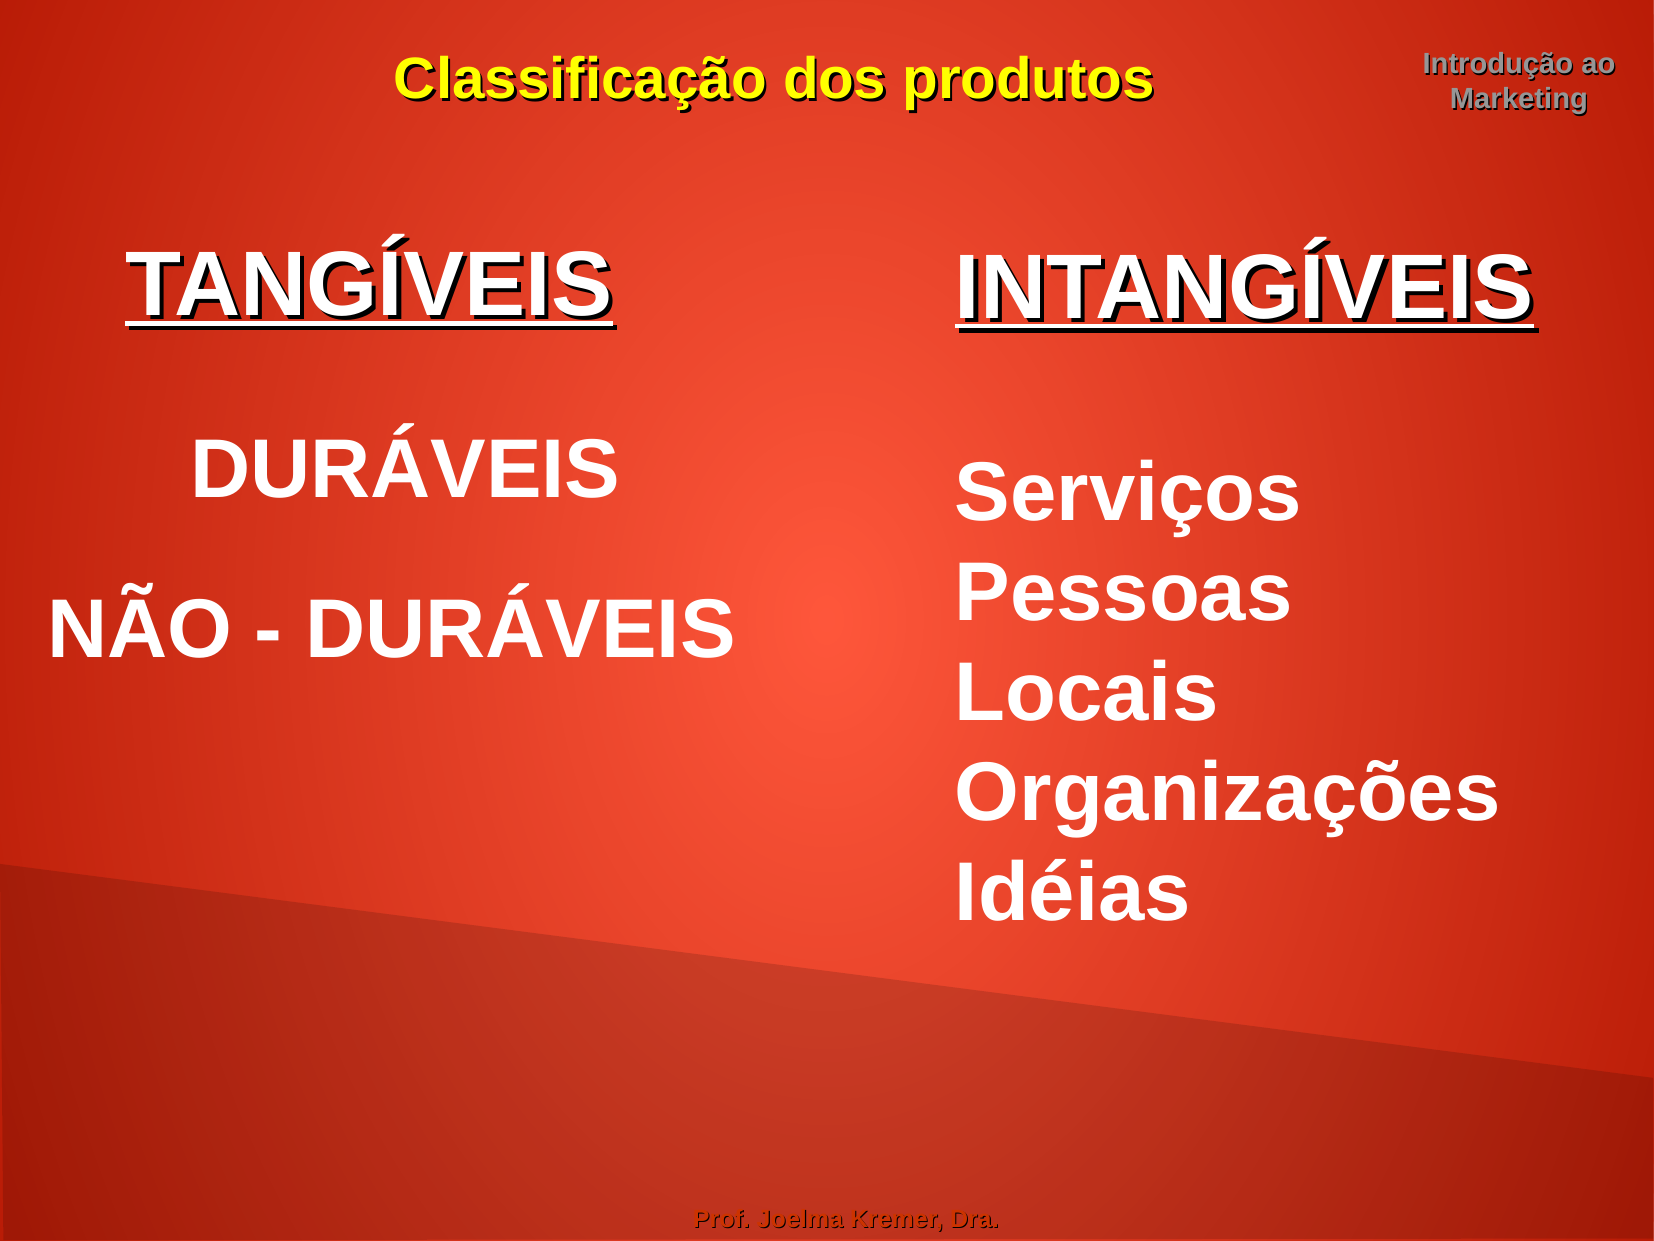

# Introdução ao Marketing
Classificação dos produtos
TANGÍVEIS
INTANGÍVEIS
Serviços
Pessoas
Locais
Organizações
Idéias
DURÁVEIS
NÃO - DURÁVEIS
Prof. Joelma Kremer, Dra.